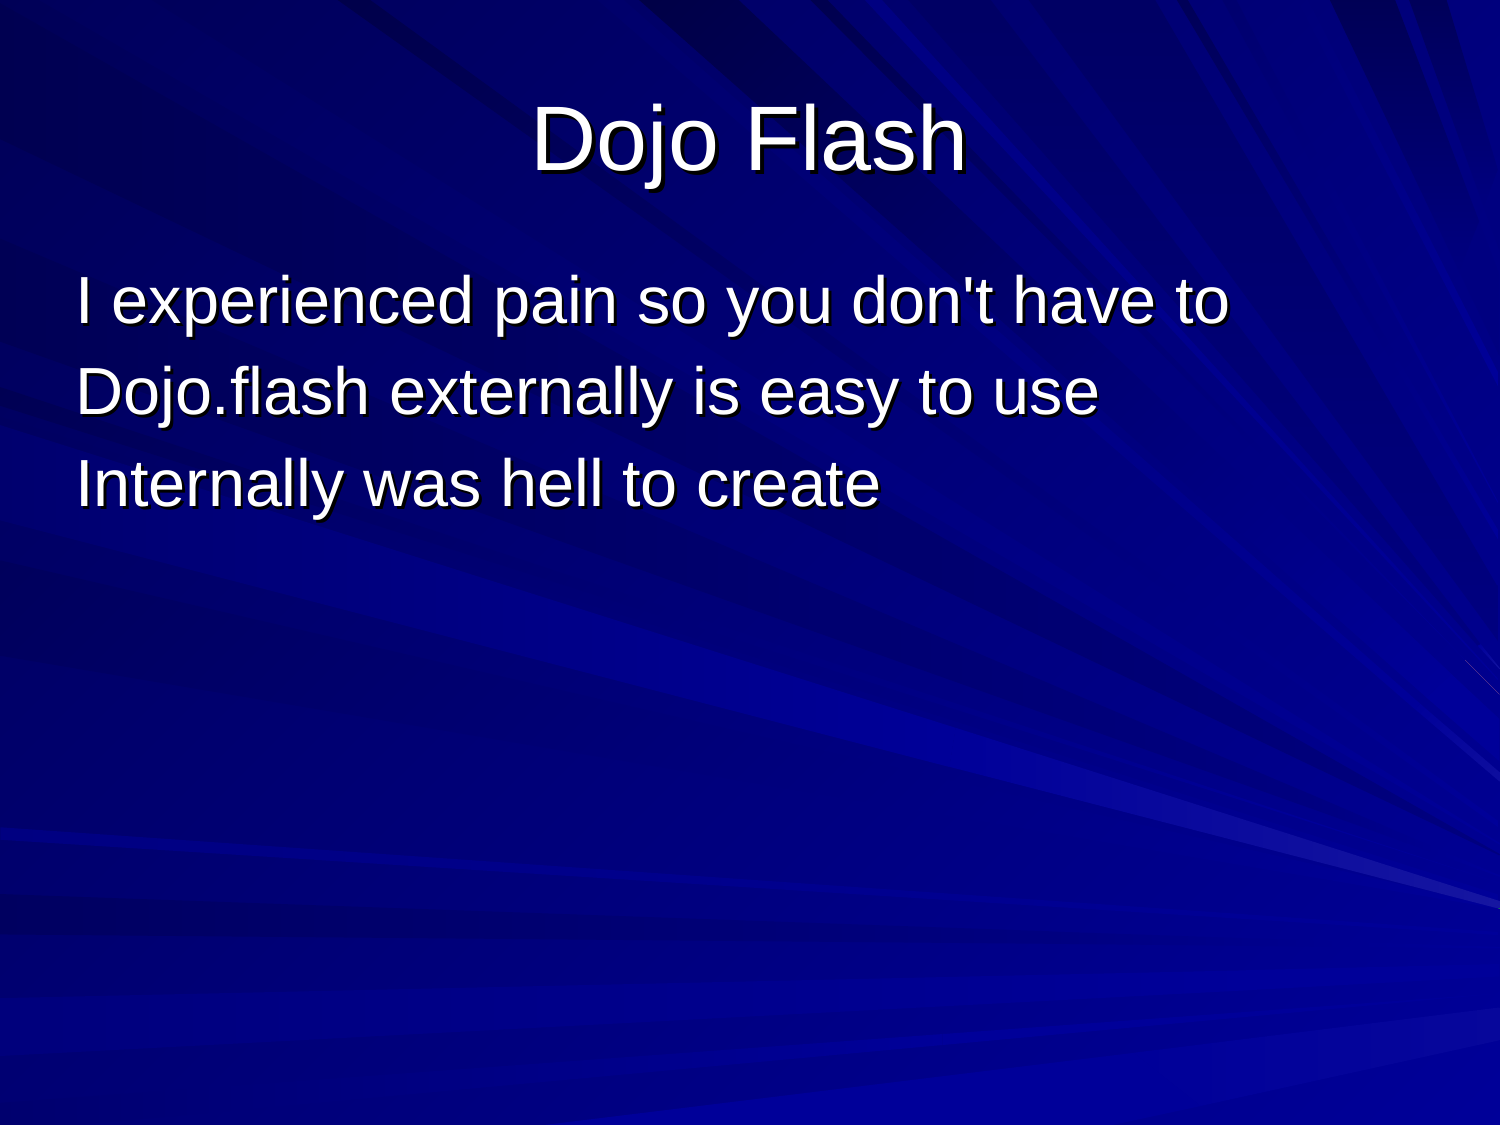

# Dojo Flash
I experienced pain so you don't have to
Dojo.flash externally is easy to use
Internally was hell to create